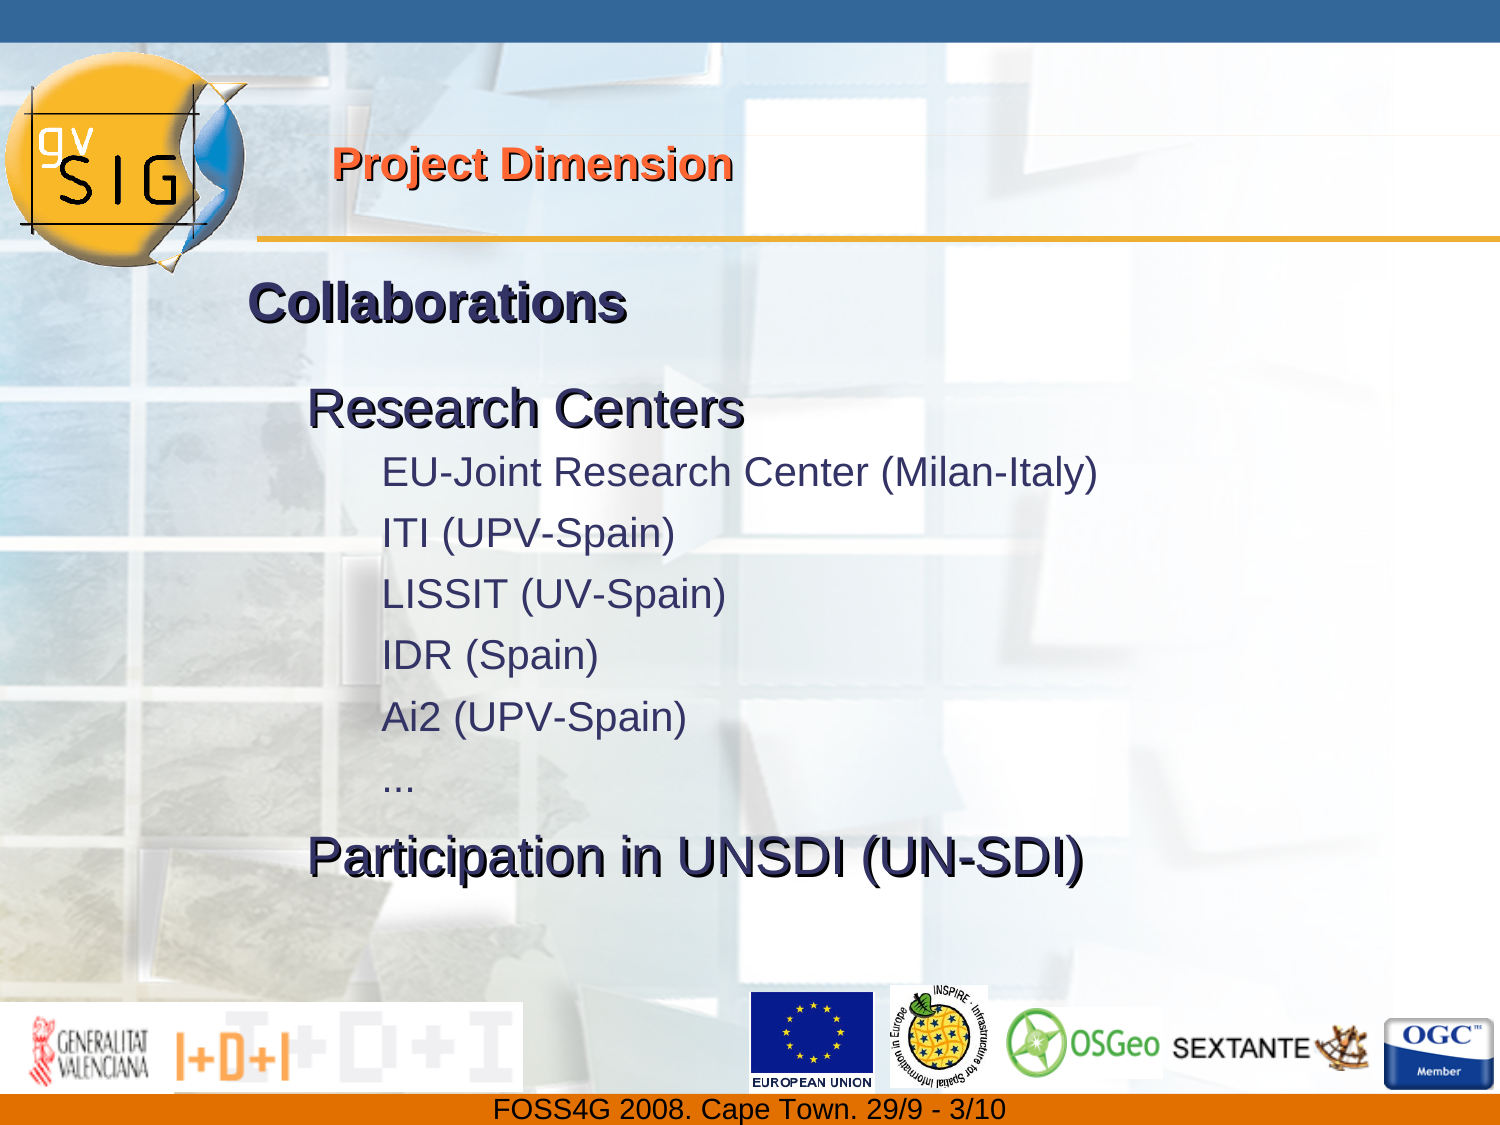

#
Project Dimension
Collaborations
Research Centers
EU-Joint Research Center (Milan-Italy)
ITI (UPV-Spain)
LISSIT (UV-Spain)
IDR (Spain)
Ai2 (UPV-Spain)
...
Participation in UNSDI (UN-SDI)